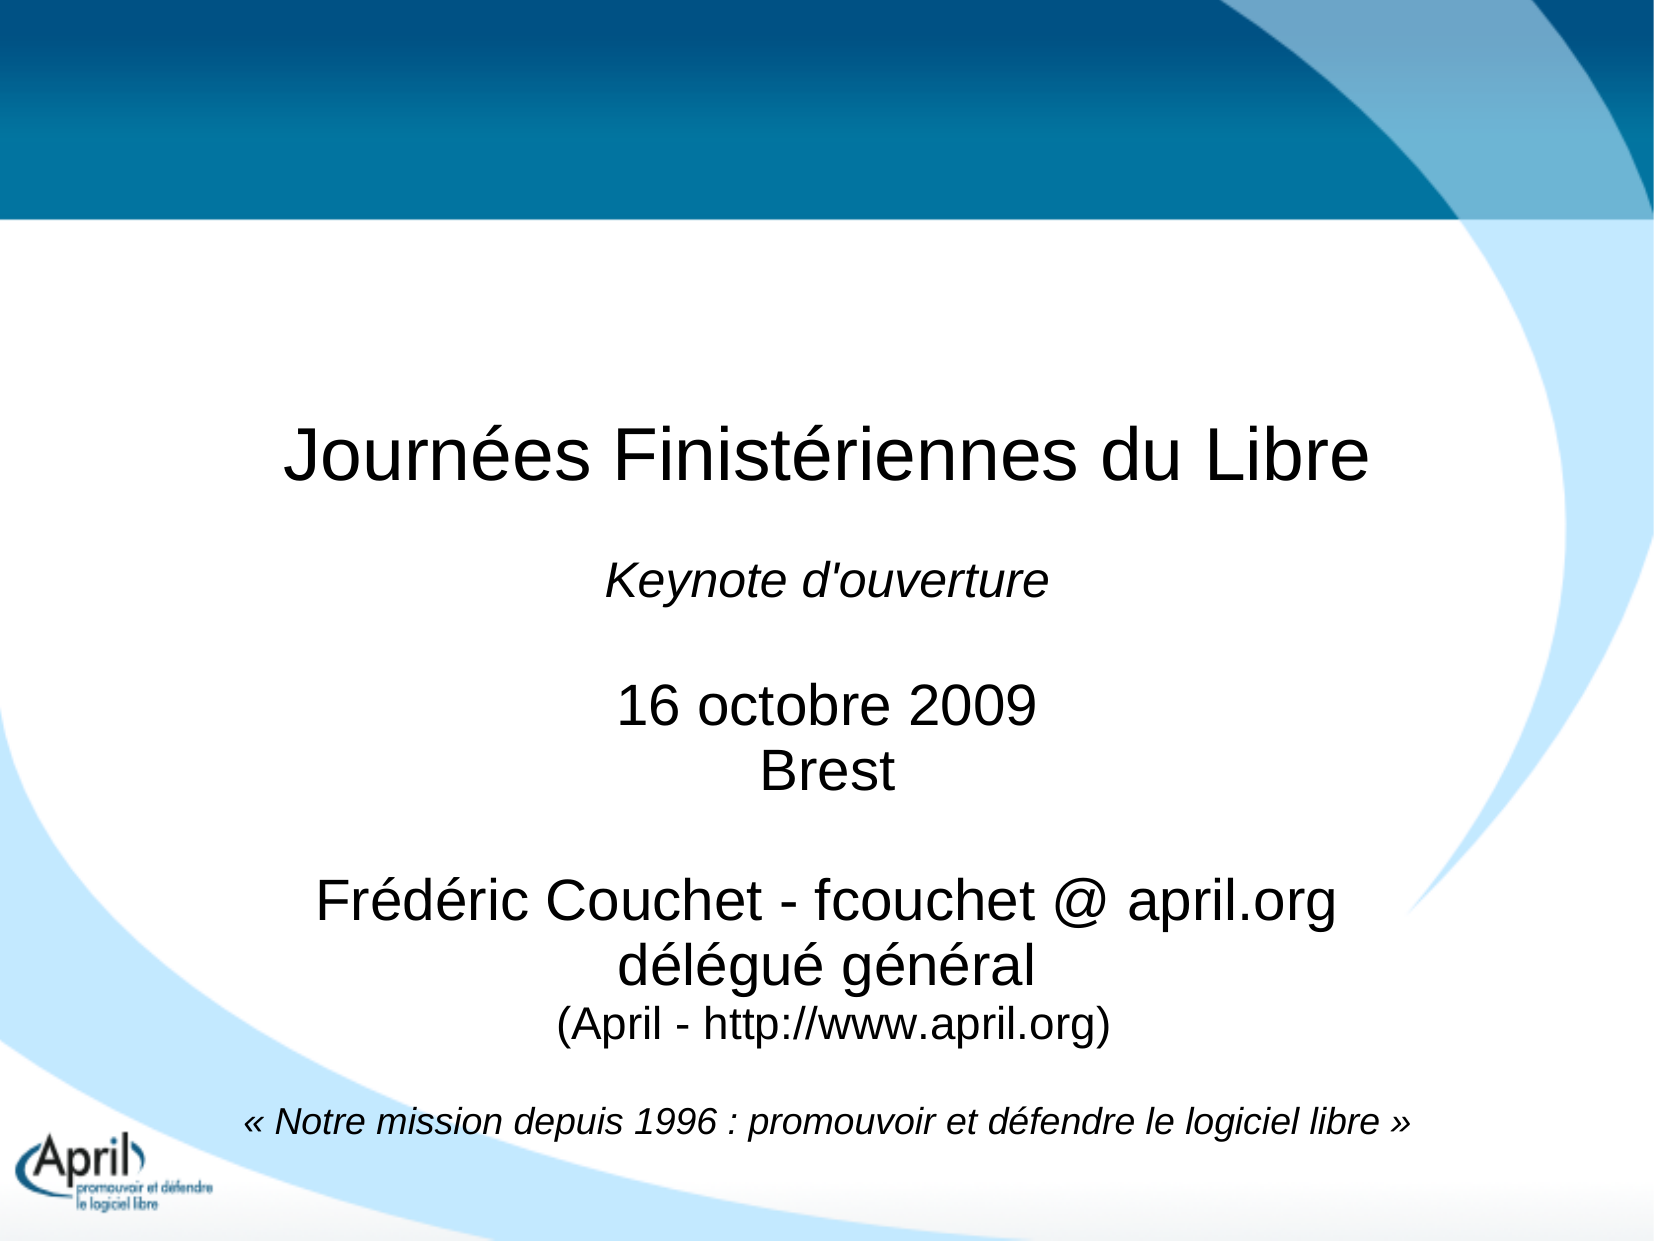

# Journées Finistériennes du Libre
Keynote d'ouverture
16 octobre 2009
Brest
Frédéric Couchet - fcouchet @ april.org
délégué général
 (April - http://www.april.org)
« Notre mission depuis 1996 : promouvoir et défendre le logiciel libre »